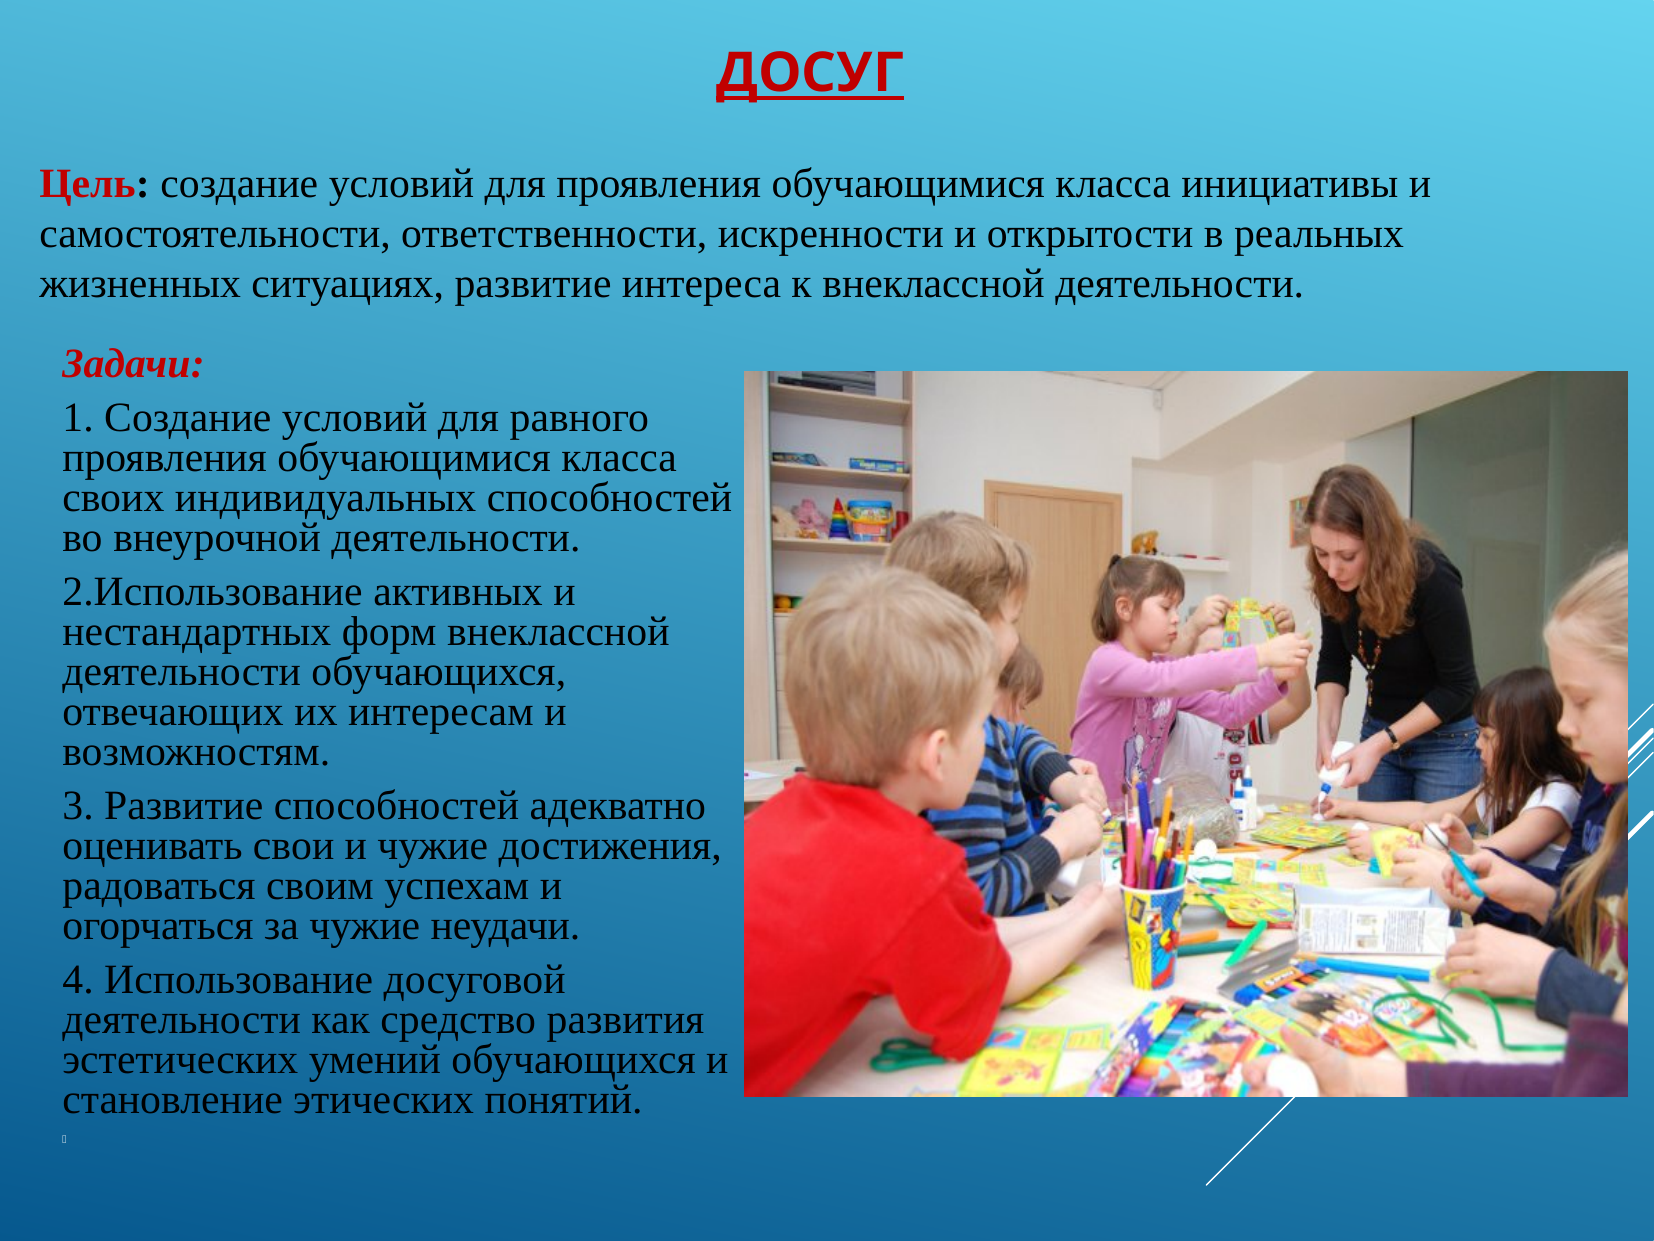

# ДОСУГ
Цель: создание условий для проявления обучающимися класса инициативы и самостоятельности, ответственности, искренности и открытости в реальных жизненных ситуациях, развитие интереса к внеклассной деятельности.
Задачи:
1. Создание условий для равного проявления обучающимися класса своих индивидуальных способностей во внеурочной деятельности.
2.Использование активных и нестандартных форм внеклассной деятельности обучающихся, отвечающих их интересам и возможностям.
3. Развитие способностей адекватно оценивать свои и чужие достижения, радоваться своим успехам и огорчаться за чужие неудачи.
4. Использование досуговой деятельности как средство развития эстетических умений обучающихся и становление этических понятий.